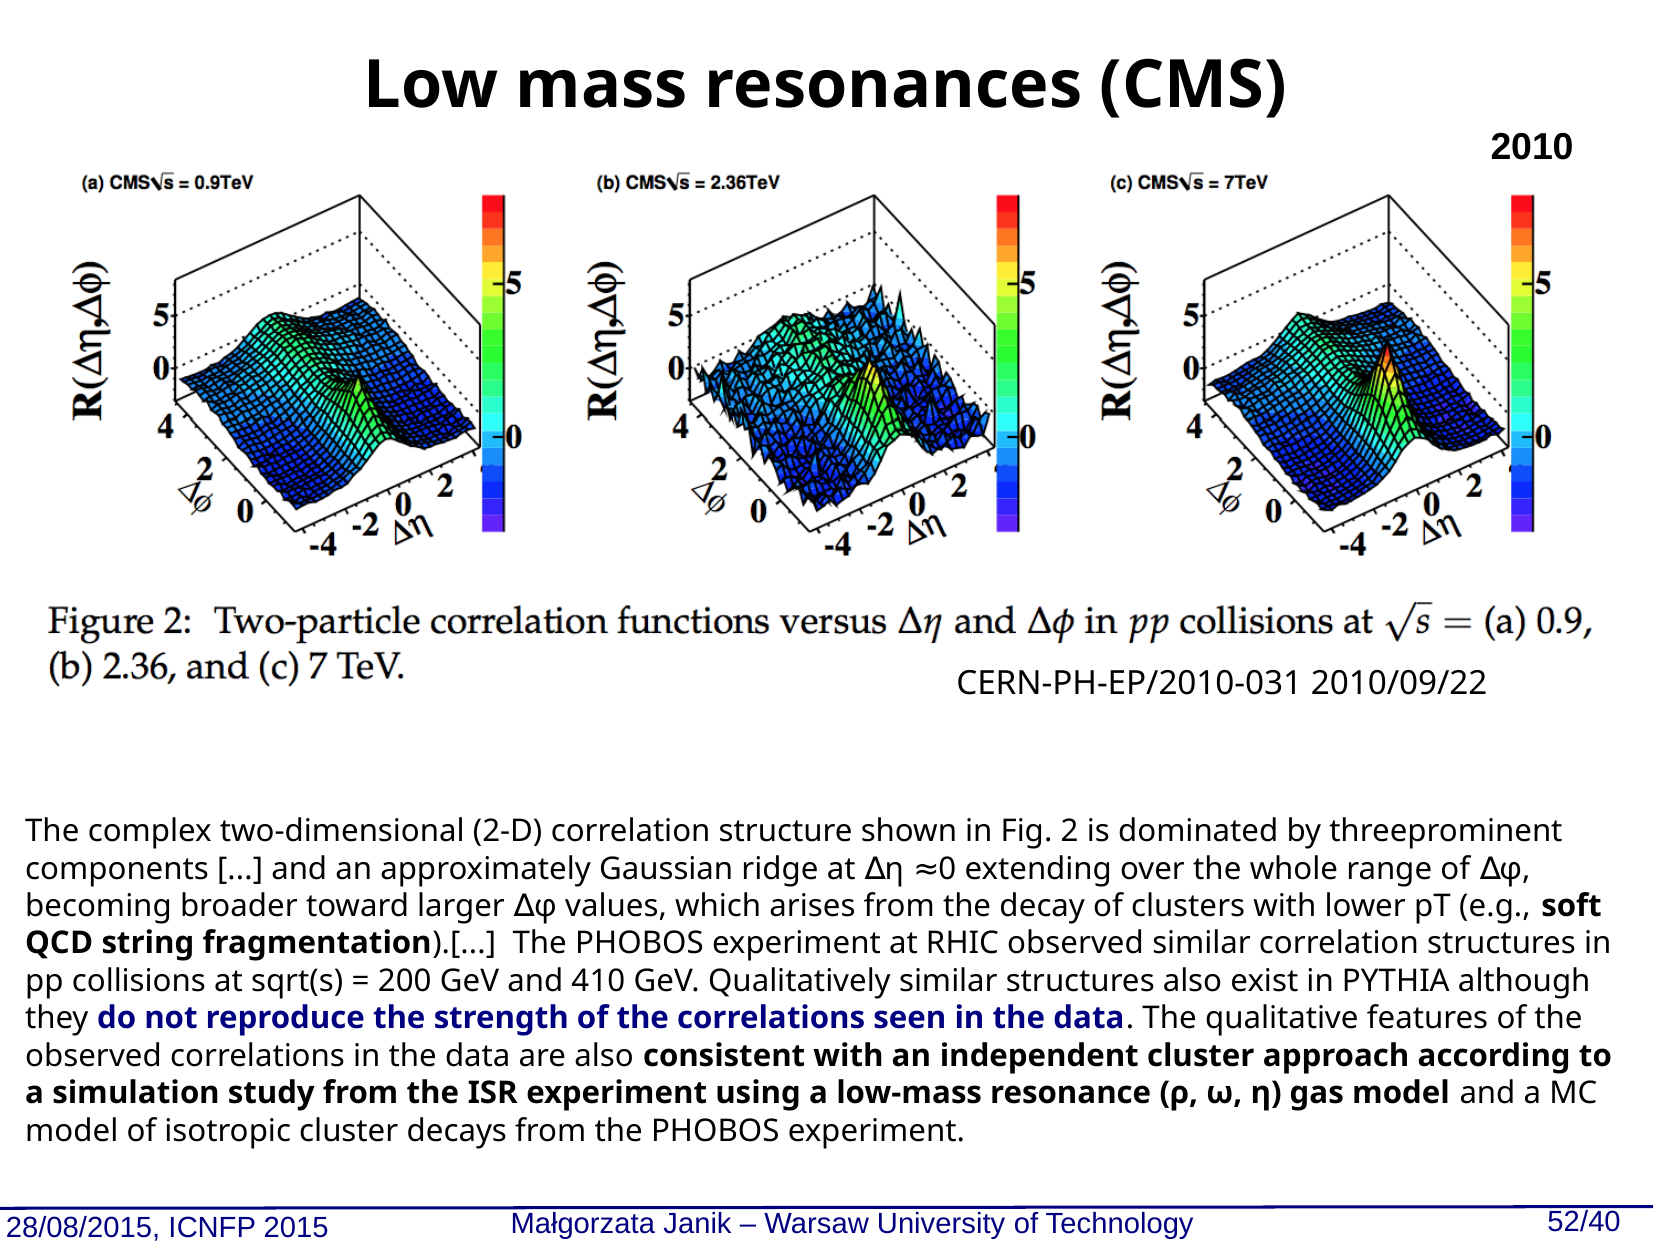

Low mass resonances (CMS)
2010
CERN-PH-EP/2010-031 2010/09/22
The complex two-dimensional (2-D) correlation structure shown in Fig. 2 is dominated by threeprominent components [...] and an approximately Gaussian ridge at ∆η ≈0 extending over the whole range of ∆φ, becoming broader toward larger ∆φ values, which arises from the decay of clusters with lower pT (e.g., soft QCD string fragmentation).[...] The PHOBOS experiment at RHIC observed similar correlation structures in pp collisions at sqrt(s) = 200 GeV and 410 GeV. Qualitatively similar structures also exist in PYTHIA although they do not reproduce the strength of the correlations seen in the data. The qualitative features of the observed correlations in the data are also consistent with an independent cluster approach according to a simulation study from the ISR experiment using a low-mass resonance (ρ, ω, η) gas model and a MC model of isotropic cluster decays from the PHOBOS experiment.